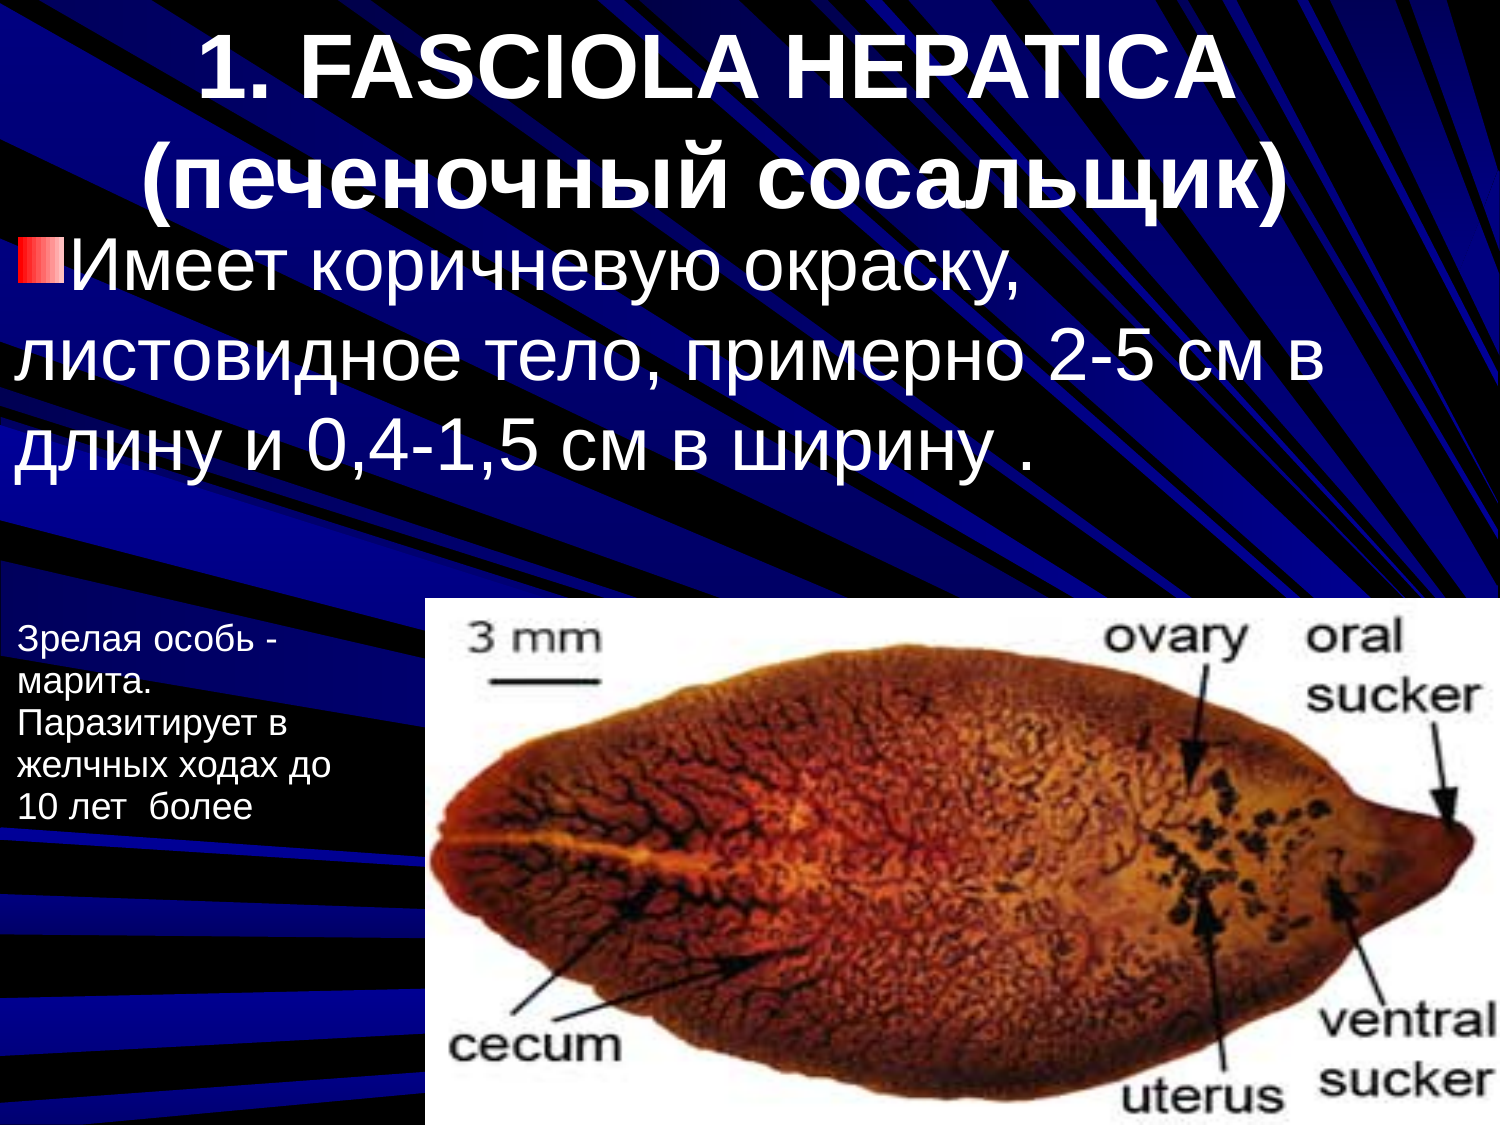

# 1. FASCIOLA HEPATICA (печеночный сосальщик)
Имеет коричневую окраску, листовидное тело, примерно 2-5 см в длину и 0,4-1,5 см в ширину .
Зрелая особь - марита.
Паразитирует в желчных ходах до 10 лет более